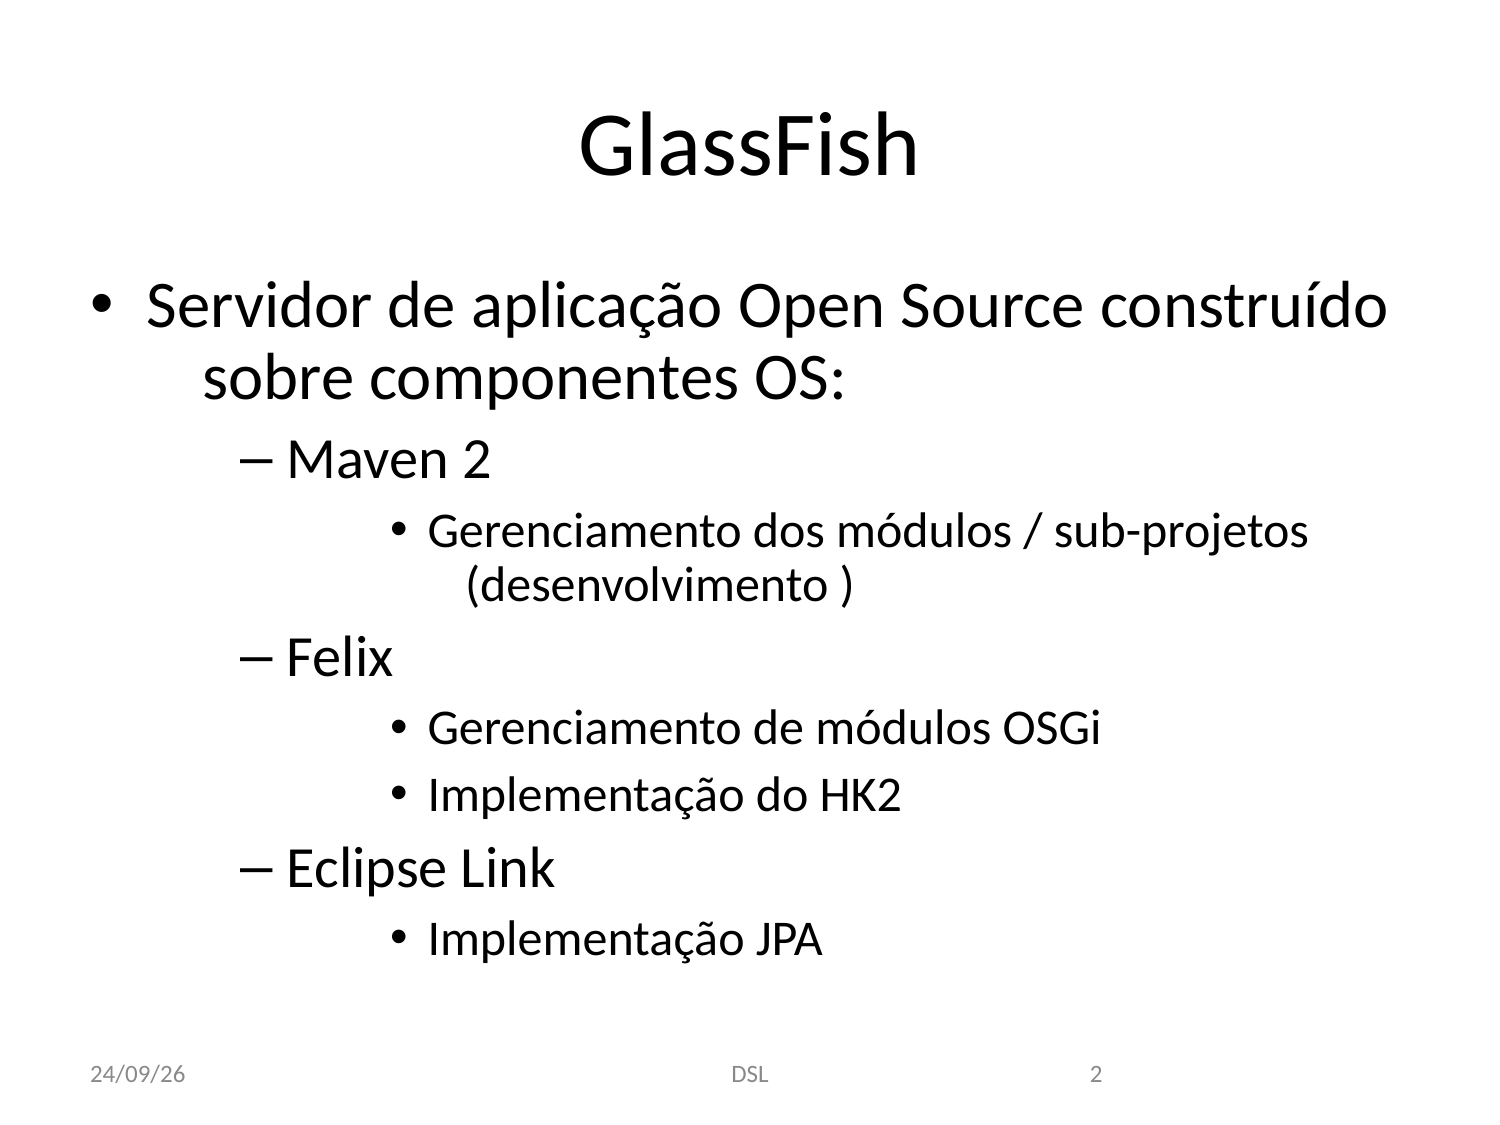

# GlassFish
Servidor de aplicação Open Source construído sobre componentes OS:
Maven 2
Gerenciamento dos módulos / sub-projetos (desenvolvimento )
Felix
Gerenciamento de módulos OSGi
Implementação do HK2
Eclipse Link
Implementação JPA
DSL
2